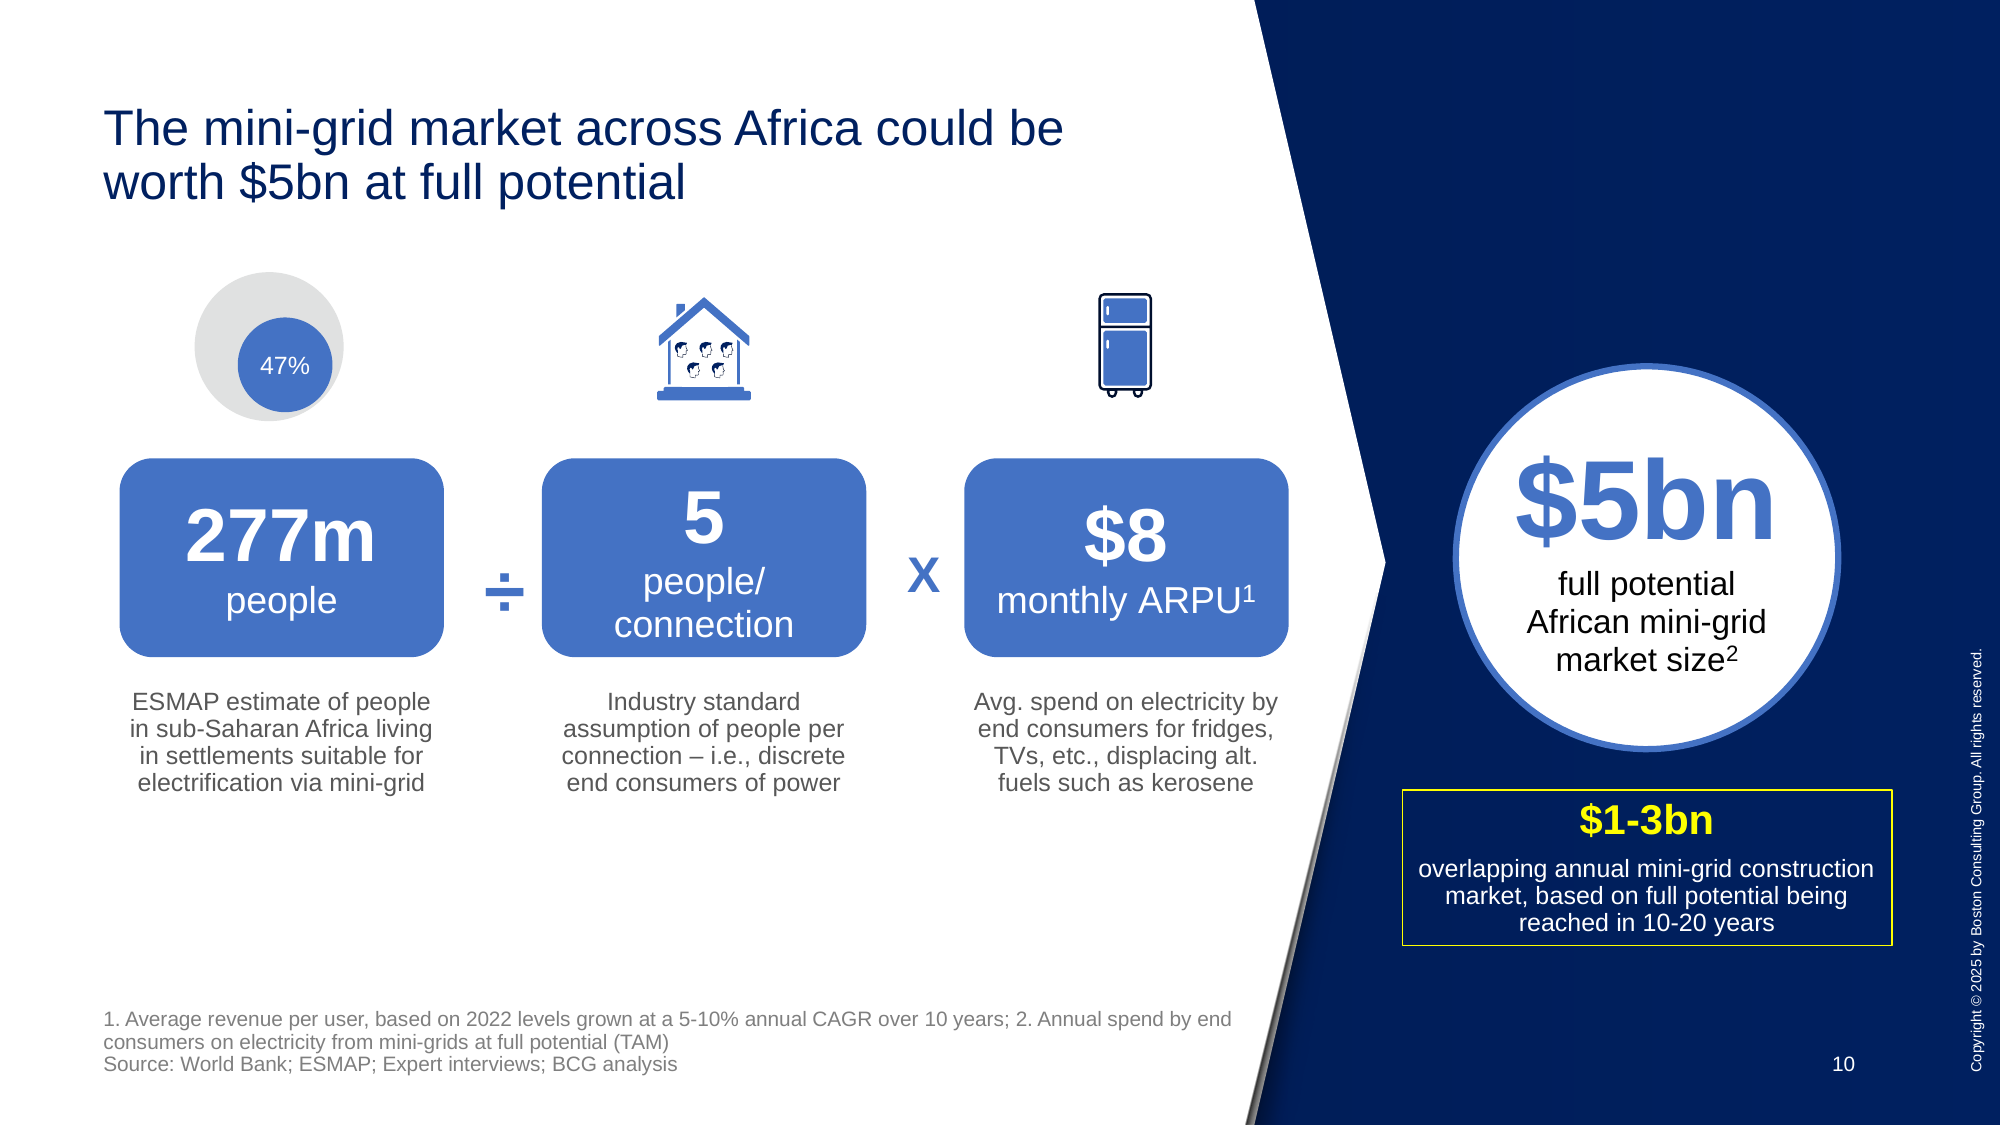

# The mini-grid market across Africa could be worth $5bn at full potential
47%
$5bn
full potential African mini-grid market size2
277m
people
5
people/ connection
$8
monthly ARPU1
÷
X
ESMAP estimate of people in sub-Saharan Africa living in settlements suitable for electrification via mini-grid
Industry standard assumption of people per connection – i.e., discrete end consumers of power
Avg. spend on electricity by end consumers for fridges, TVs, etc., displacing alt. fuels such as kerosene
$1-3bn
overlapping annual mini-grid construction market, based on full potential being reached in 10-20 years
1. Average revenue per user, based on 2022 levels grown at a 5-10% annual CAGR over 10 years; 2. Annual spend by end consumers on electricity from mini-grids at full potential (TAM)
Source: World Bank; ESMAP; Expert interviews; BCG analysis